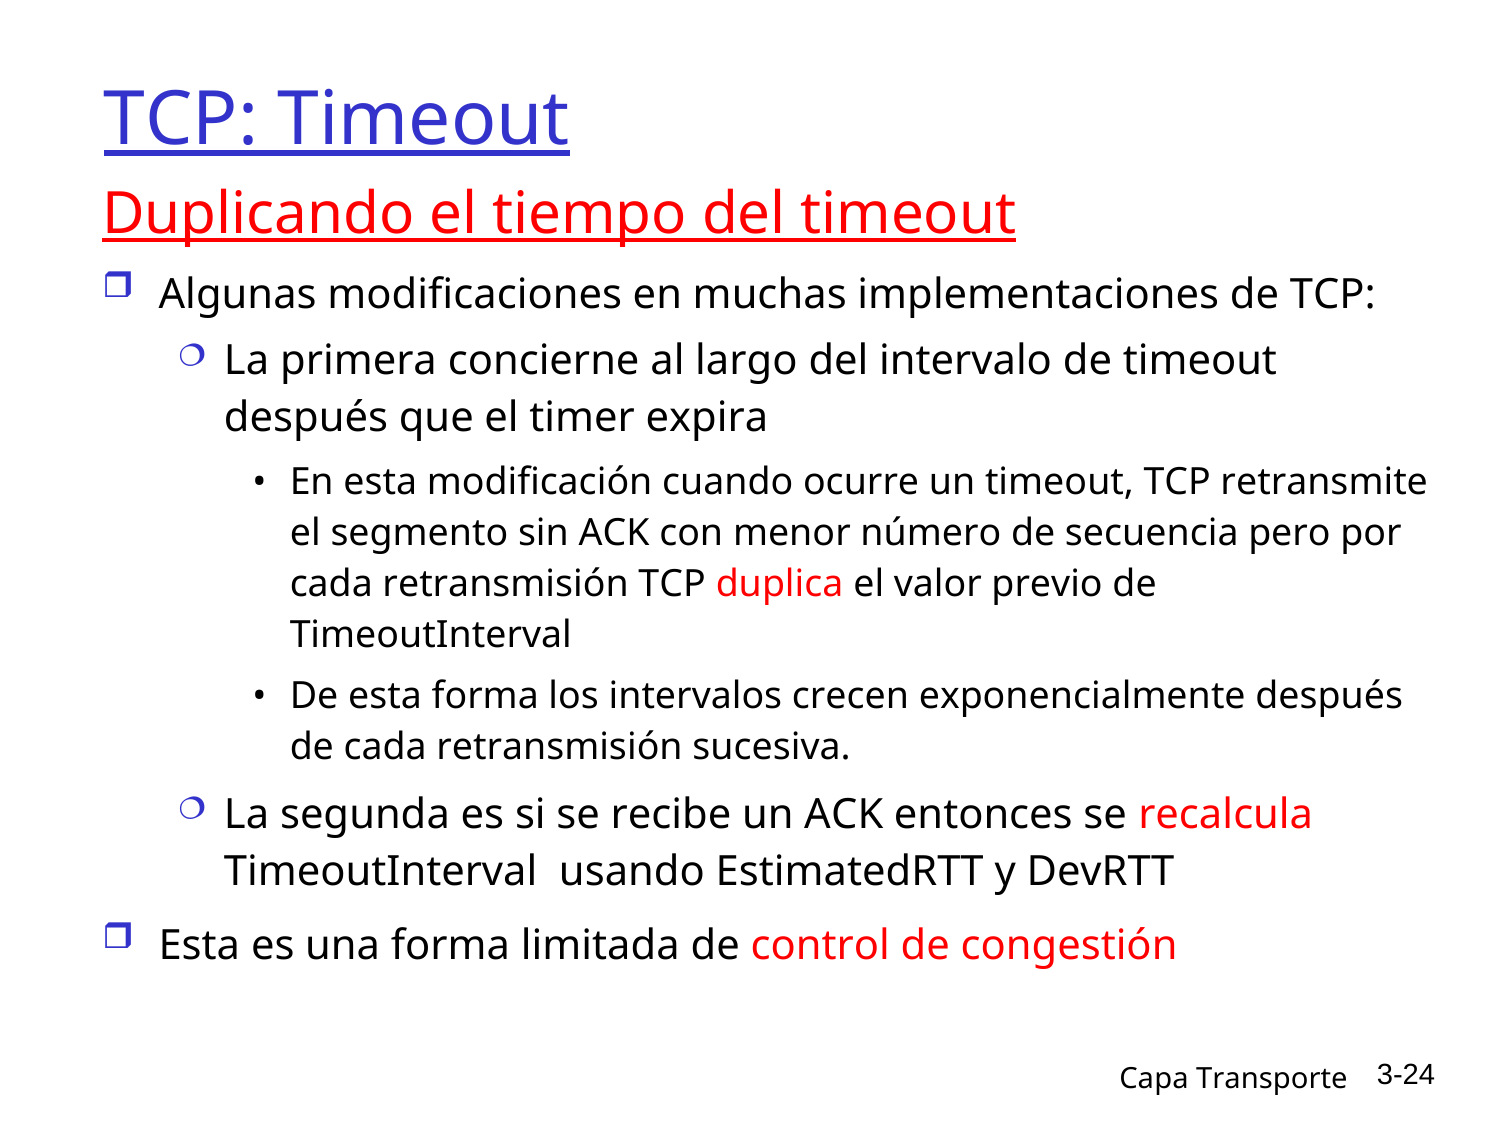

# TCP: Timeout
Duplicando el tiempo del timeout
Algunas modificaciones en muchas implementaciones de TCP:
La primera concierne al largo del intervalo de timeout después que el timer expira
En esta modificación cuando ocurre un timeout, TCP retransmite el segmento sin ACK con menor número de secuencia pero por cada retransmisión TCP duplica el valor previo de TimeoutInterval
De esta forma los intervalos crecen exponencialmente después de cada retransmisión sucesiva.
La segunda es si se recibe un ACK entonces se recalcula TimeoutInterval usando EstimatedRTT y DevRTT
Esta es una forma limitada de control de congestión
24